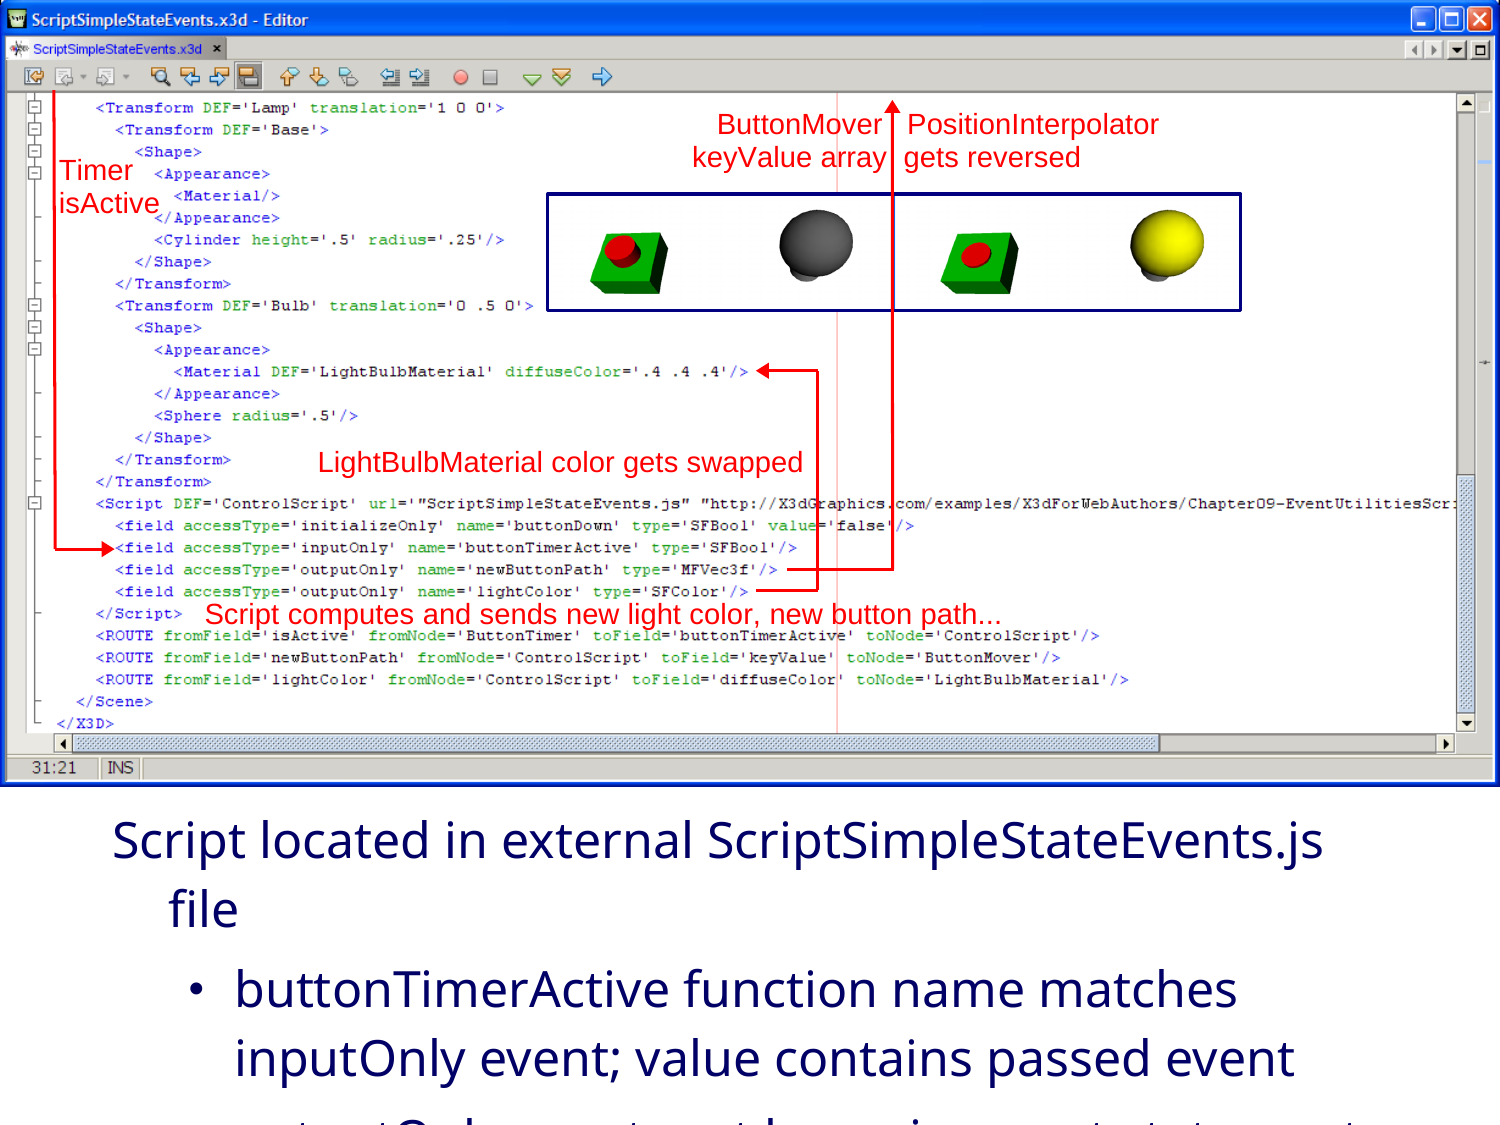

# Script node X3D-Edit 2
Timer
isActive
 ButtonMover PositionInterpolator
keyValue array gets reversed
LightBulbMaterial color gets swapped
Script computes and sends new light color, new button path...
Script located in external ScriptSimpleStateEvents.js file
buttonTimerActive function name matches inputOnly event; value contains passed event
outputOnly events set by assignment statements